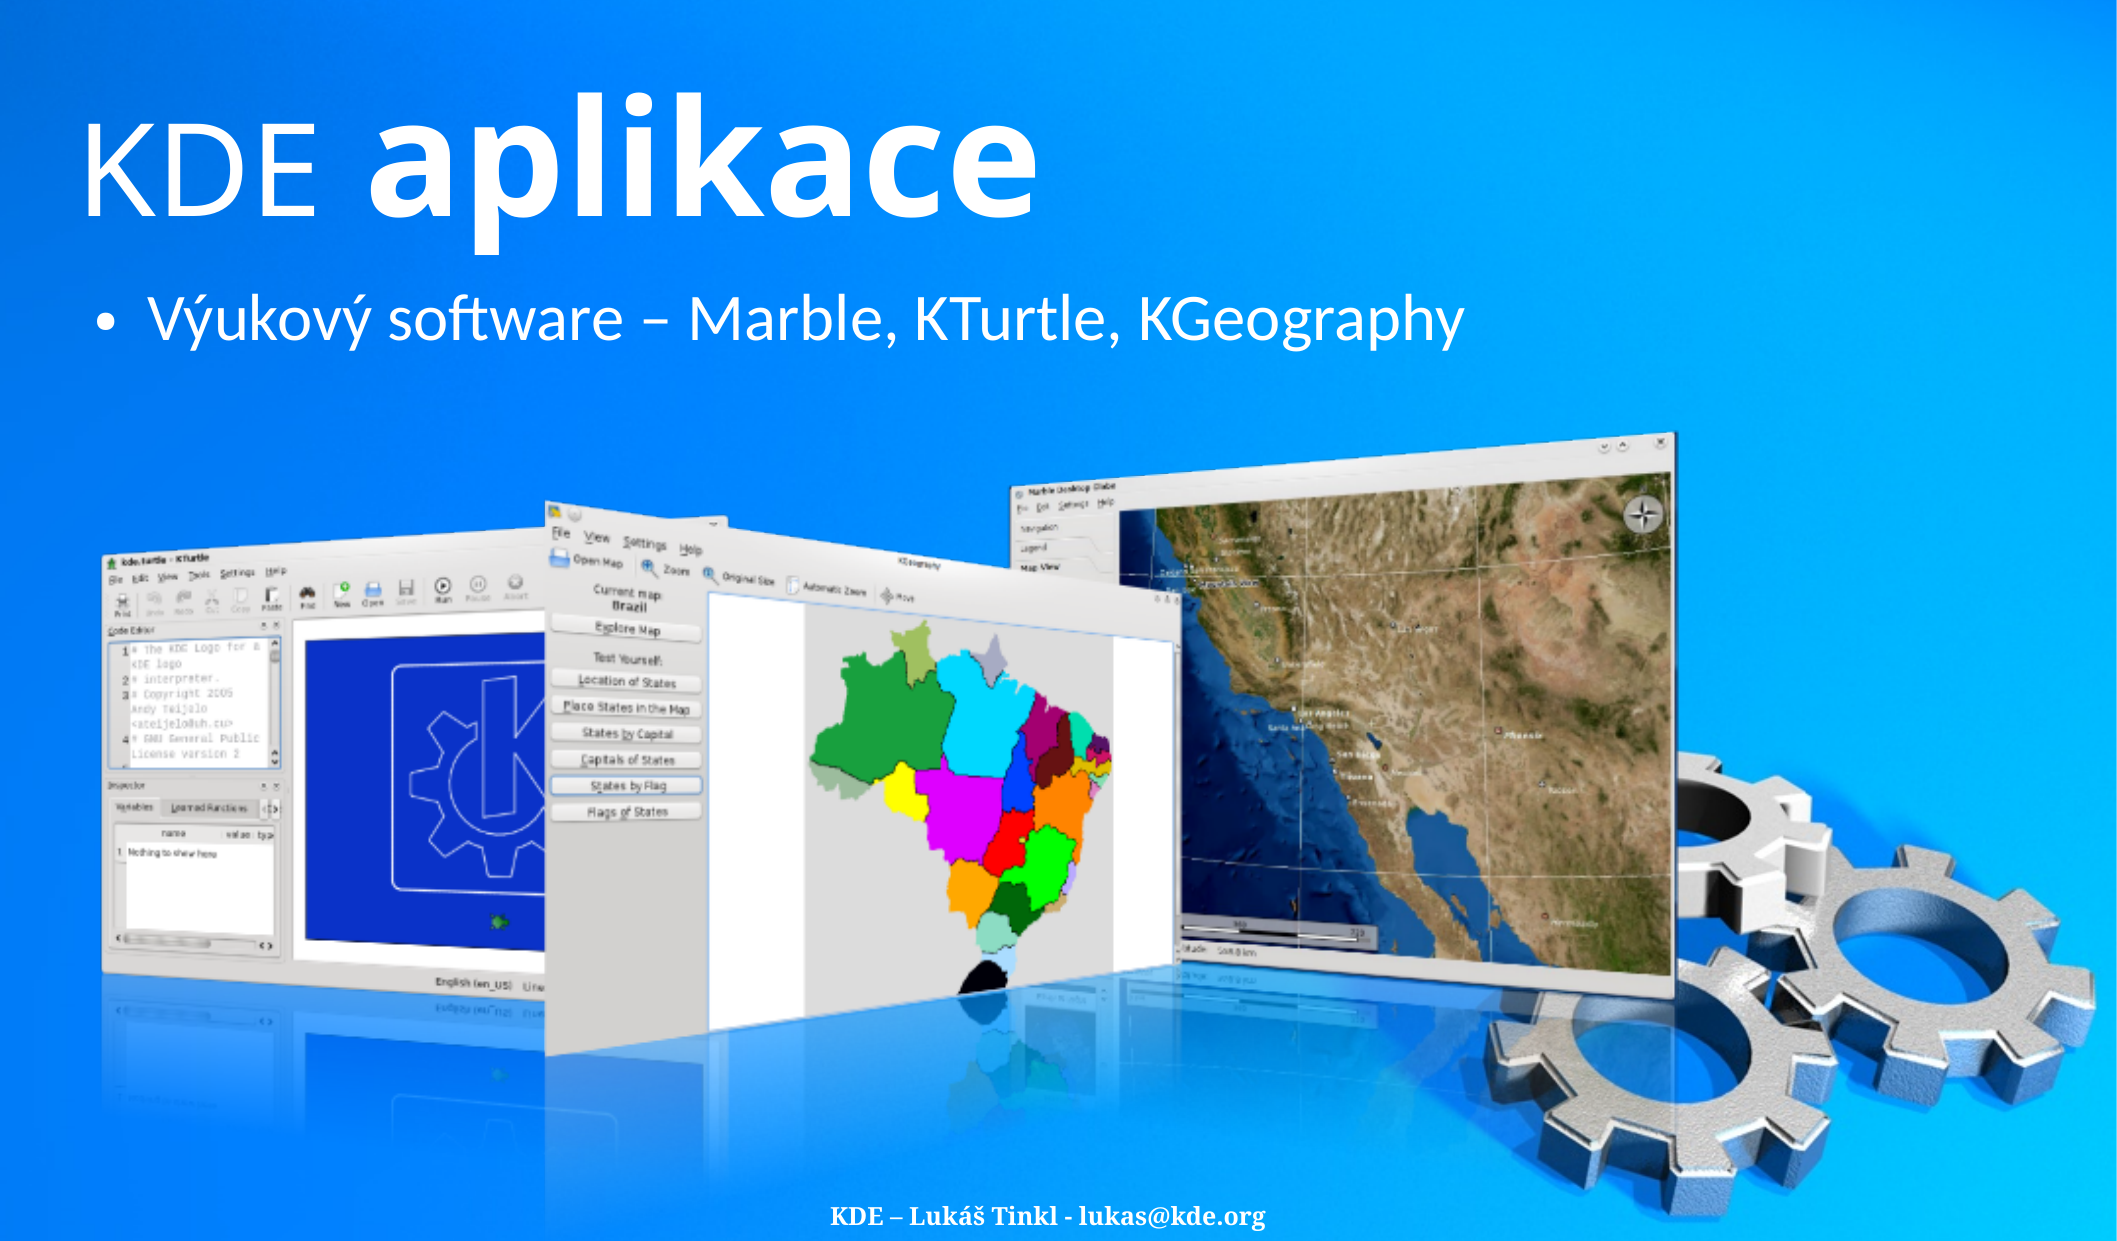

# KDE aplikace
Výukový software – Marble, KTurtle, KGeography
KDE for Beginners - Sandro S. Andrade - sandroandrade@kde.org